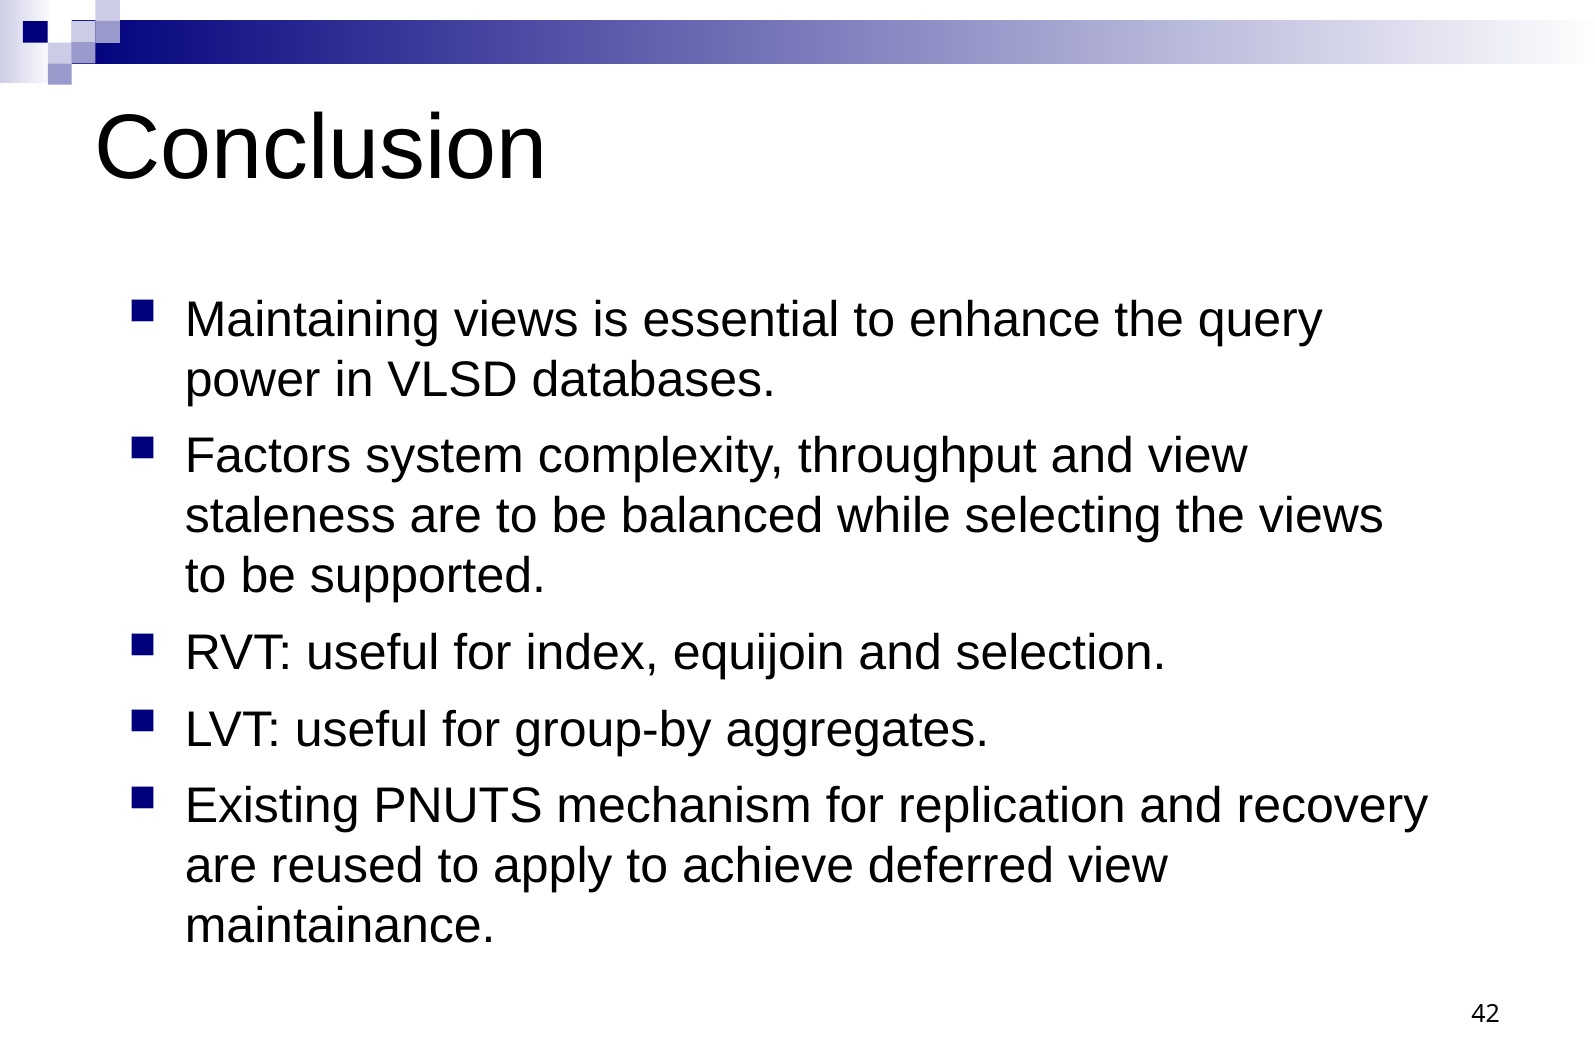

# Conclusion
Maintaining views is essential to enhance the query power in VLSD databases.
Factors system complexity, throughput and view staleness are to be balanced while selecting the views to be supported.
RVT: useful for index, equijoin and selection.
LVT: useful for group-by aggregates.
Existing PNUTS mechanism for replication and recovery are reused to apply to achieve deferred view maintainance.
42